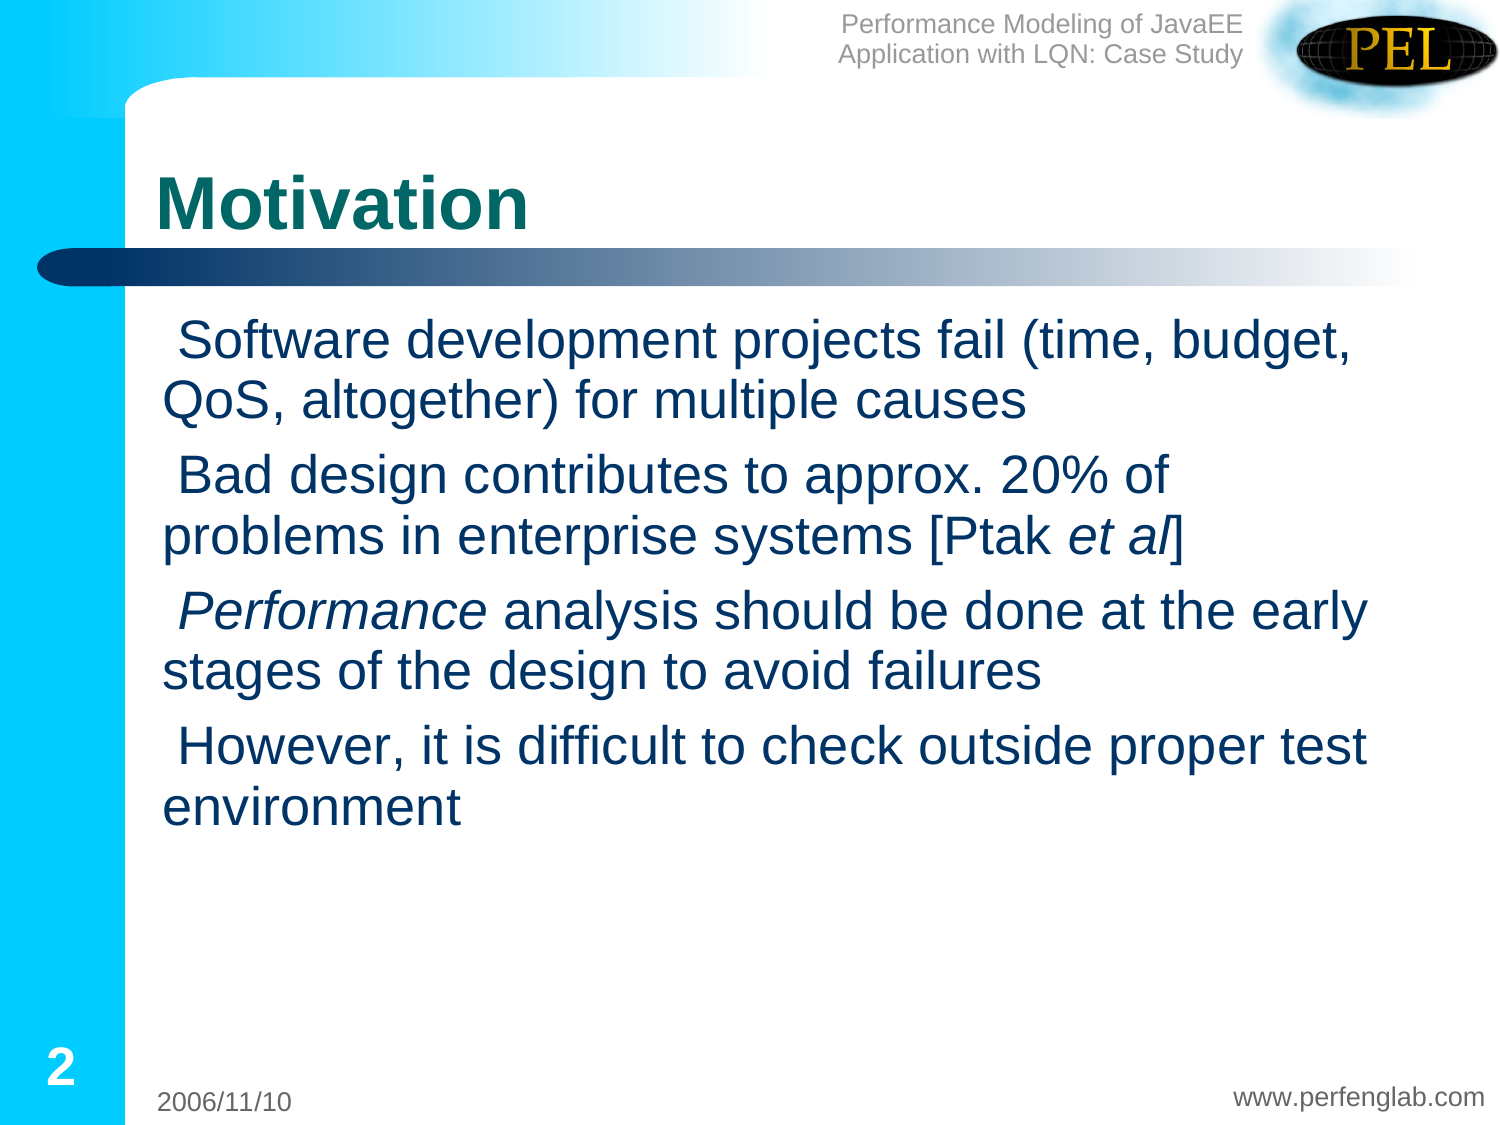

# Motivation
 Software development projects fail (time, budget, QoS, altogether) for multiple causes
 Bad design contributes to approx. 20% of problems in enterprise systems [Ptak et al]
 Performance analysis should be done at the early stages of the design to avoid failures
 However, it is difficult to check outside proper test environment
2